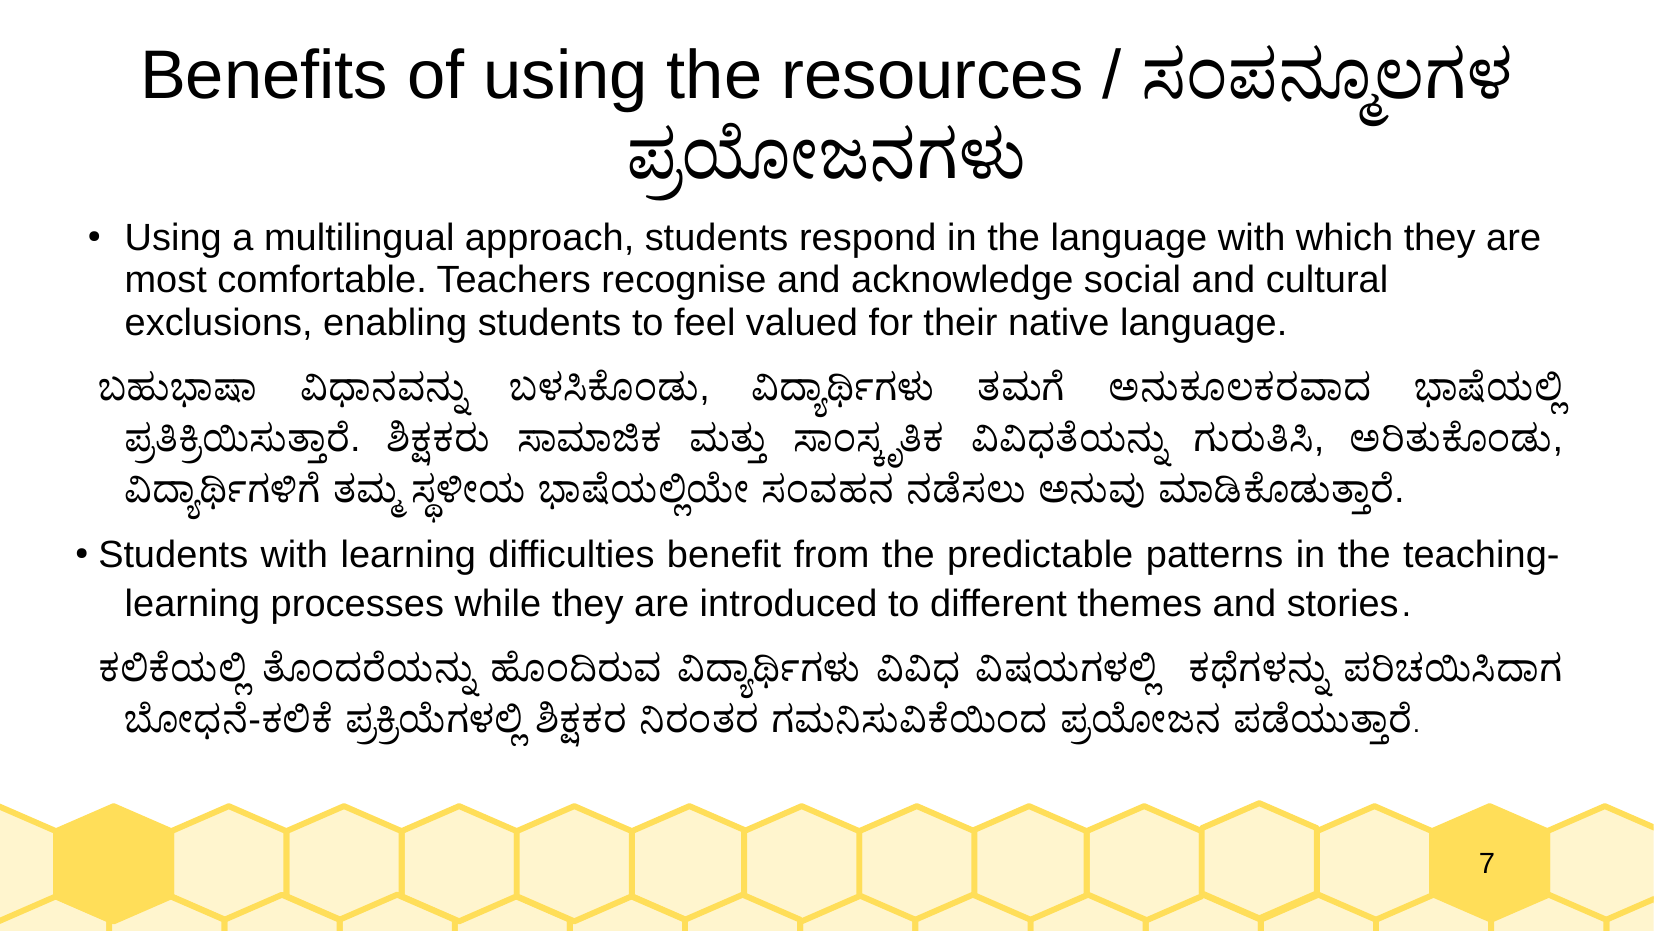

# Benefits of using the resources / ಸಂಪನ್ಮೂಲಗಳ ಪ್ರಯೋಜನಗಳು
Using a multilingual approach, students respond in the language with which they are most comfortable. Teachers recognise and acknowledge social and cultural exclusions, enabling students to feel valued for their native language.
ಬಹುಭಾಷಾ ವಿಧಾನವನ್ನು ಬಳಸಿಕೊಂಡು, ವಿದ್ಯಾರ್ಥಿಗಳು ತಮಗೆ ಅನುಕೂಲಕರವಾದ ಭಾಷೆಯಲ್ಲಿ ಪ್ರತಿಕ್ರಿಯಿಸುತ್ತಾರೆ. ಶಿಕ್ಷಕರು ಸಾಮಾಜಿಕ ಮತ್ತು ಸಾಂಸ್ಕೃತಿಕ ವಿವಿಧತೆಯನ್ನು ಗುರುತಿಸಿ, ಅರಿತುಕೊಂಡು, ವಿದ್ಯಾರ್ಥಿಗಳಿಗೆ ತಮ್ಮ ಸ್ಥಳೀಯ ಭಾಷೆಯಲ್ಲಿಯೇ ಸಂವಹನ ನಡೆಸಲು ಅನುವು ಮಾಡಿಕೊಡುತ್ತಾರೆ.
Students with learning difficulties benefit from the predictable patterns in the teaching-learning processes while they are introduced to different themes and stories.
ಕಲಿಕೆಯಲ್ಲಿ ತೊಂದರೆಯನ್ನು ಹೊಂದಿರುವ ವಿದ್ಯಾರ್ಥಿಗಳು ವಿವಿಧ ವಿಷಯಗಳಲ್ಲಿ ಕಥೆಗಳನ್ನು ಪರಿಚಯಿಸಿದಾಗ ಬೋಧನೆ-ಕಲಿಕೆ ಪ್ರಕ್ರಿಯೆಗಳಲ್ಲಿ ಶಿಕ್ಷಕರ ನಿರಂತರ ಗಮನಿಸುವಿಕೆಯಿಂದ ಪ್ರಯೋಜನ ಪಡೆಯುತ್ತಾರೆ.